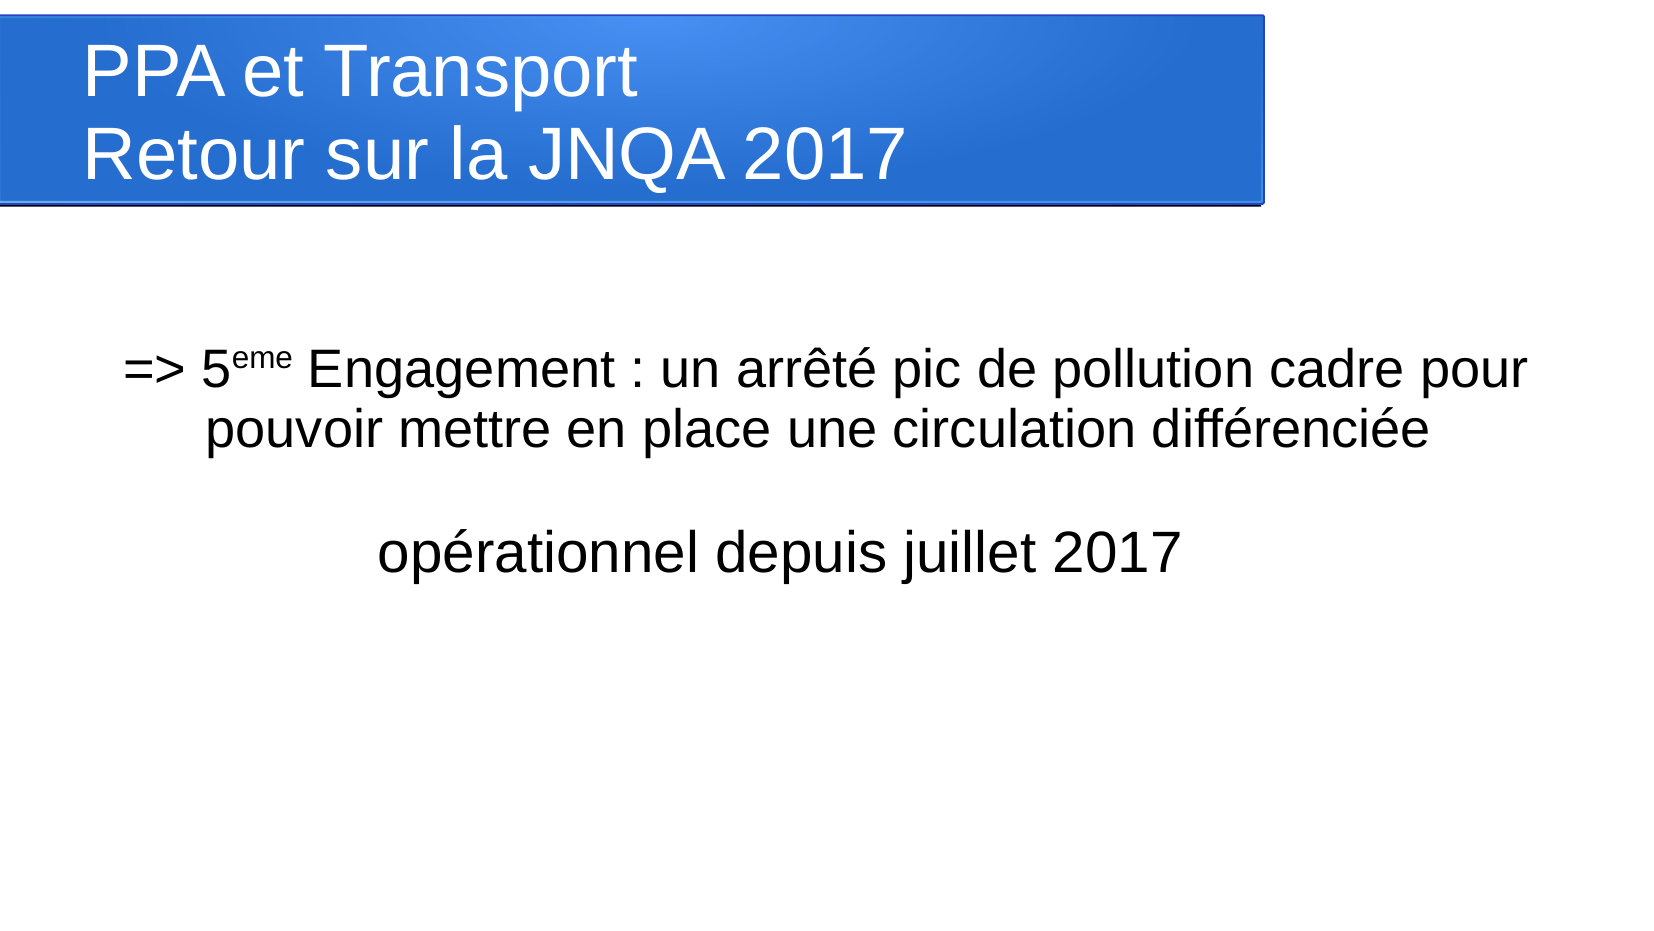

# PPA et Transport Retour sur la JNQA 2017
=> 5eme Engagement : un arrêté pic de pollution cadre pour pouvoir mettre en place une circulation différenciée
				opérationnel depuis juillet 2017